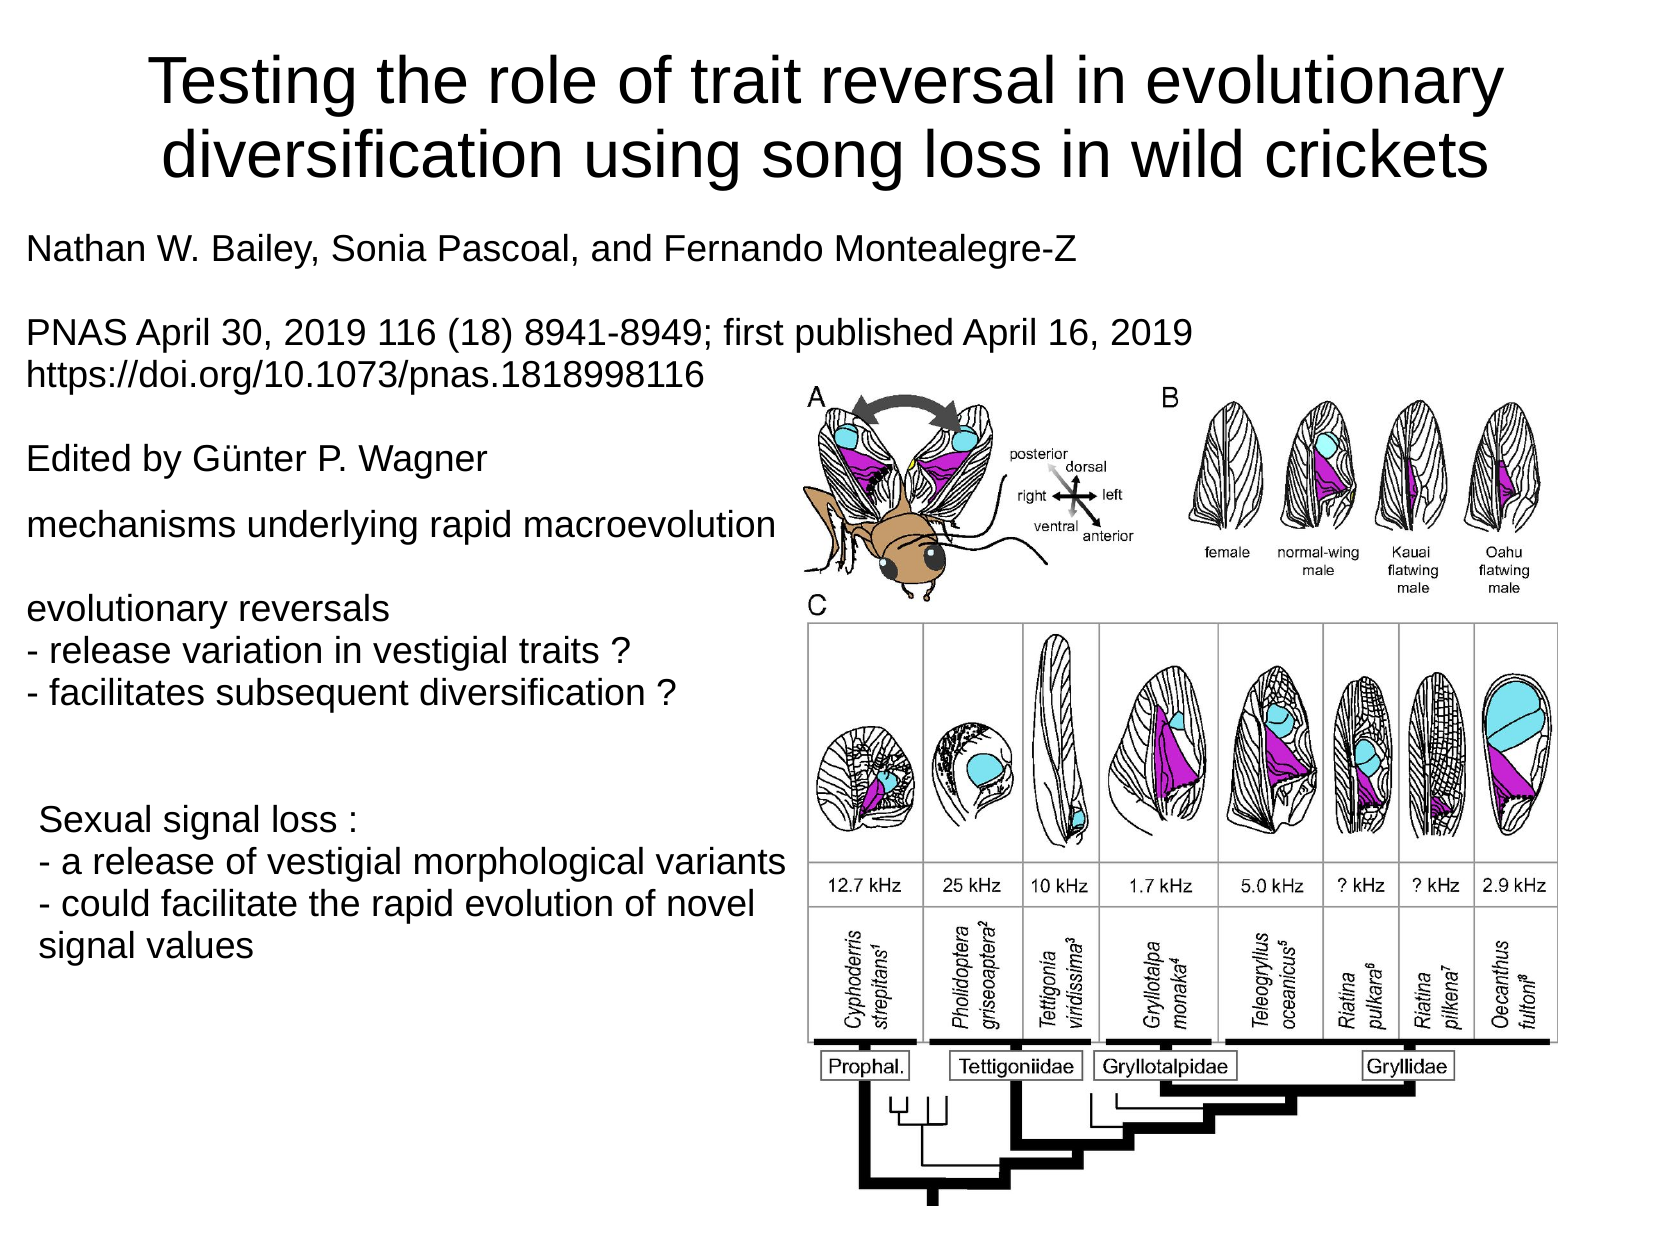

# Testing the role of trait reversal in evolutionary diversification using song loss in wild crickets
Nathan W. Bailey, Sonia Pascoal, and Fernando Montealegre-Z
PNAS April 30, 2019 116 (18) 8941-8949; first published April 16, 2019 https://doi.org/10.1073/pnas.1818998116
Edited by Günter P. Wagner
mechanisms underlying rapid macroevolution
evolutionary reversals
- release variation in vestigial traits ?
- facilitates subsequent diversification ?
Sexual signal loss :
- a release of vestigial morphological variants
- could facilitate the rapid evolution of novel signal values